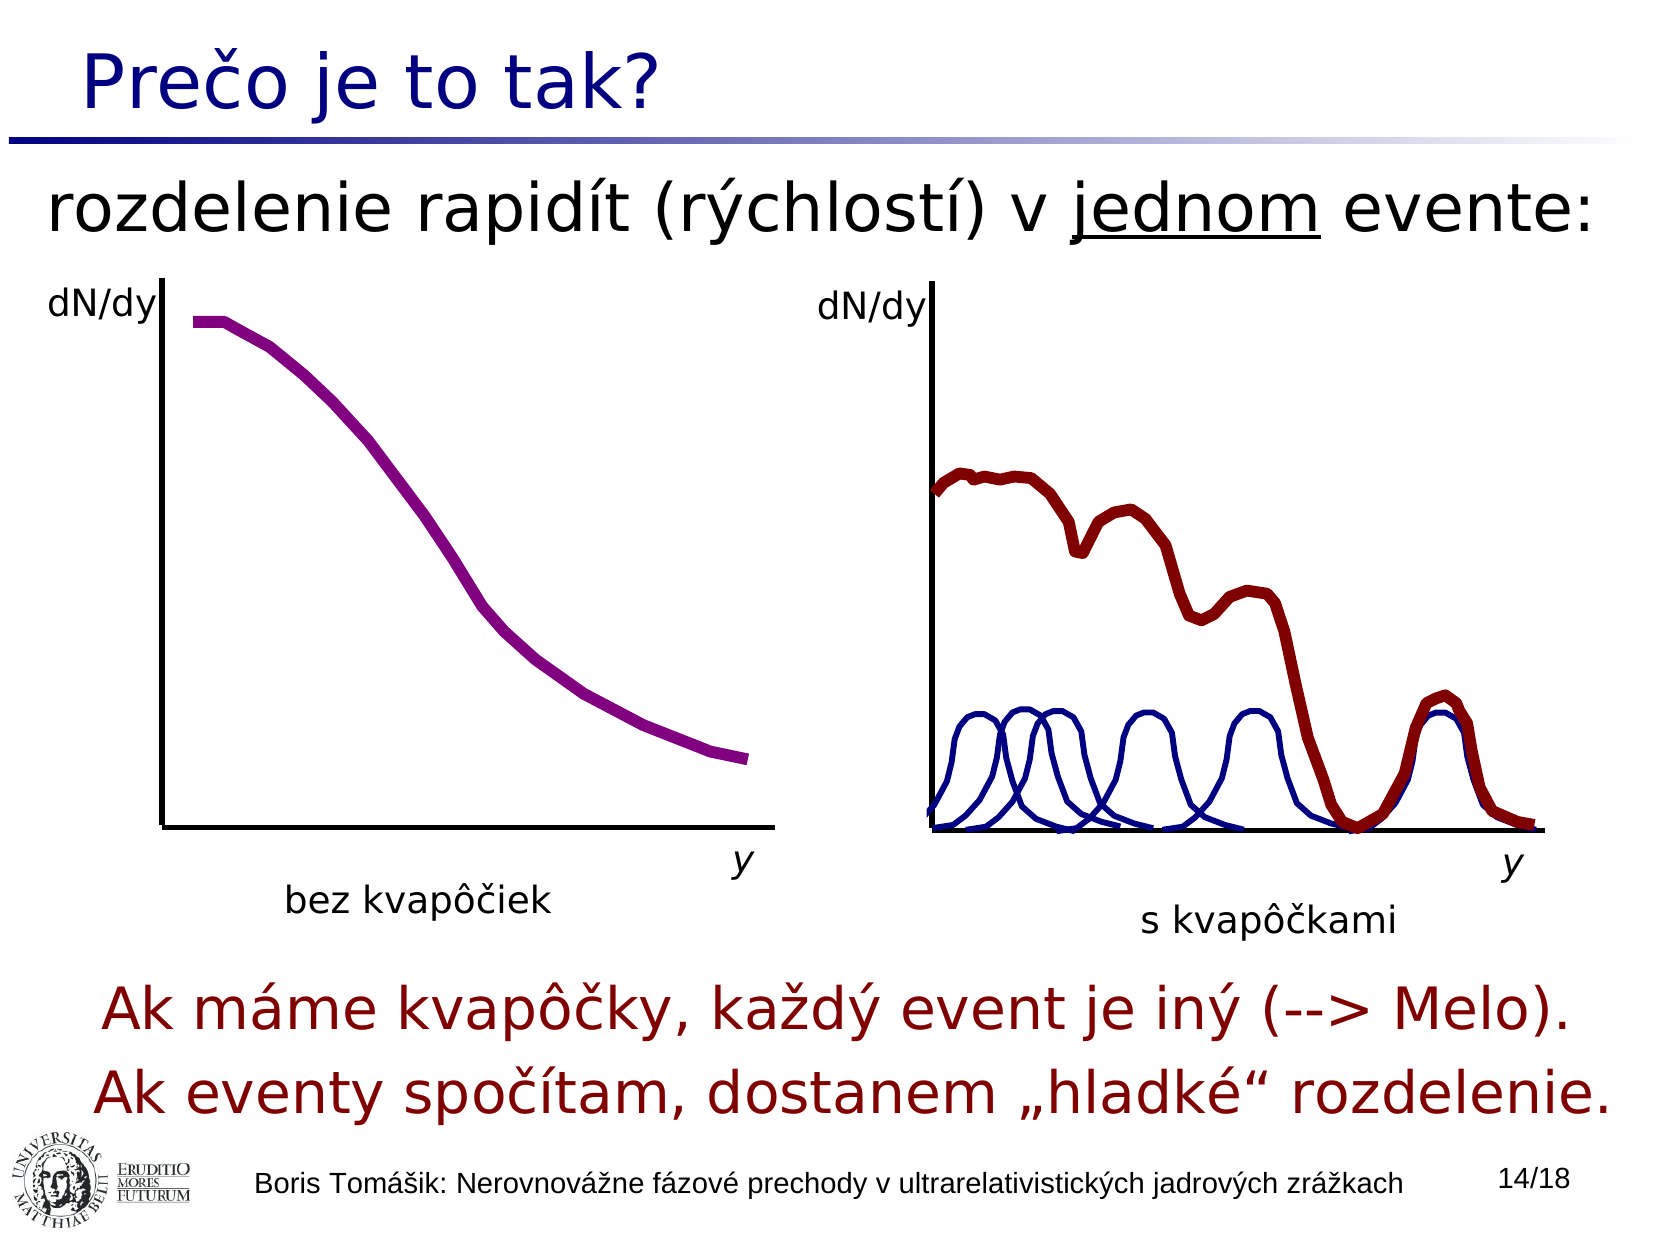

# Prečo je to tak?
rozdelenie rapidít (rýchlostí) v jednom evente:
dN/dy
dN/dy
y
y
bez kvapôčiek
s kvapôčkami
Ak máme kvapôčky, každý event je iný (--> Melo).
Ak eventy spočítam, dostanem „hladké“ rozdelenie.
14